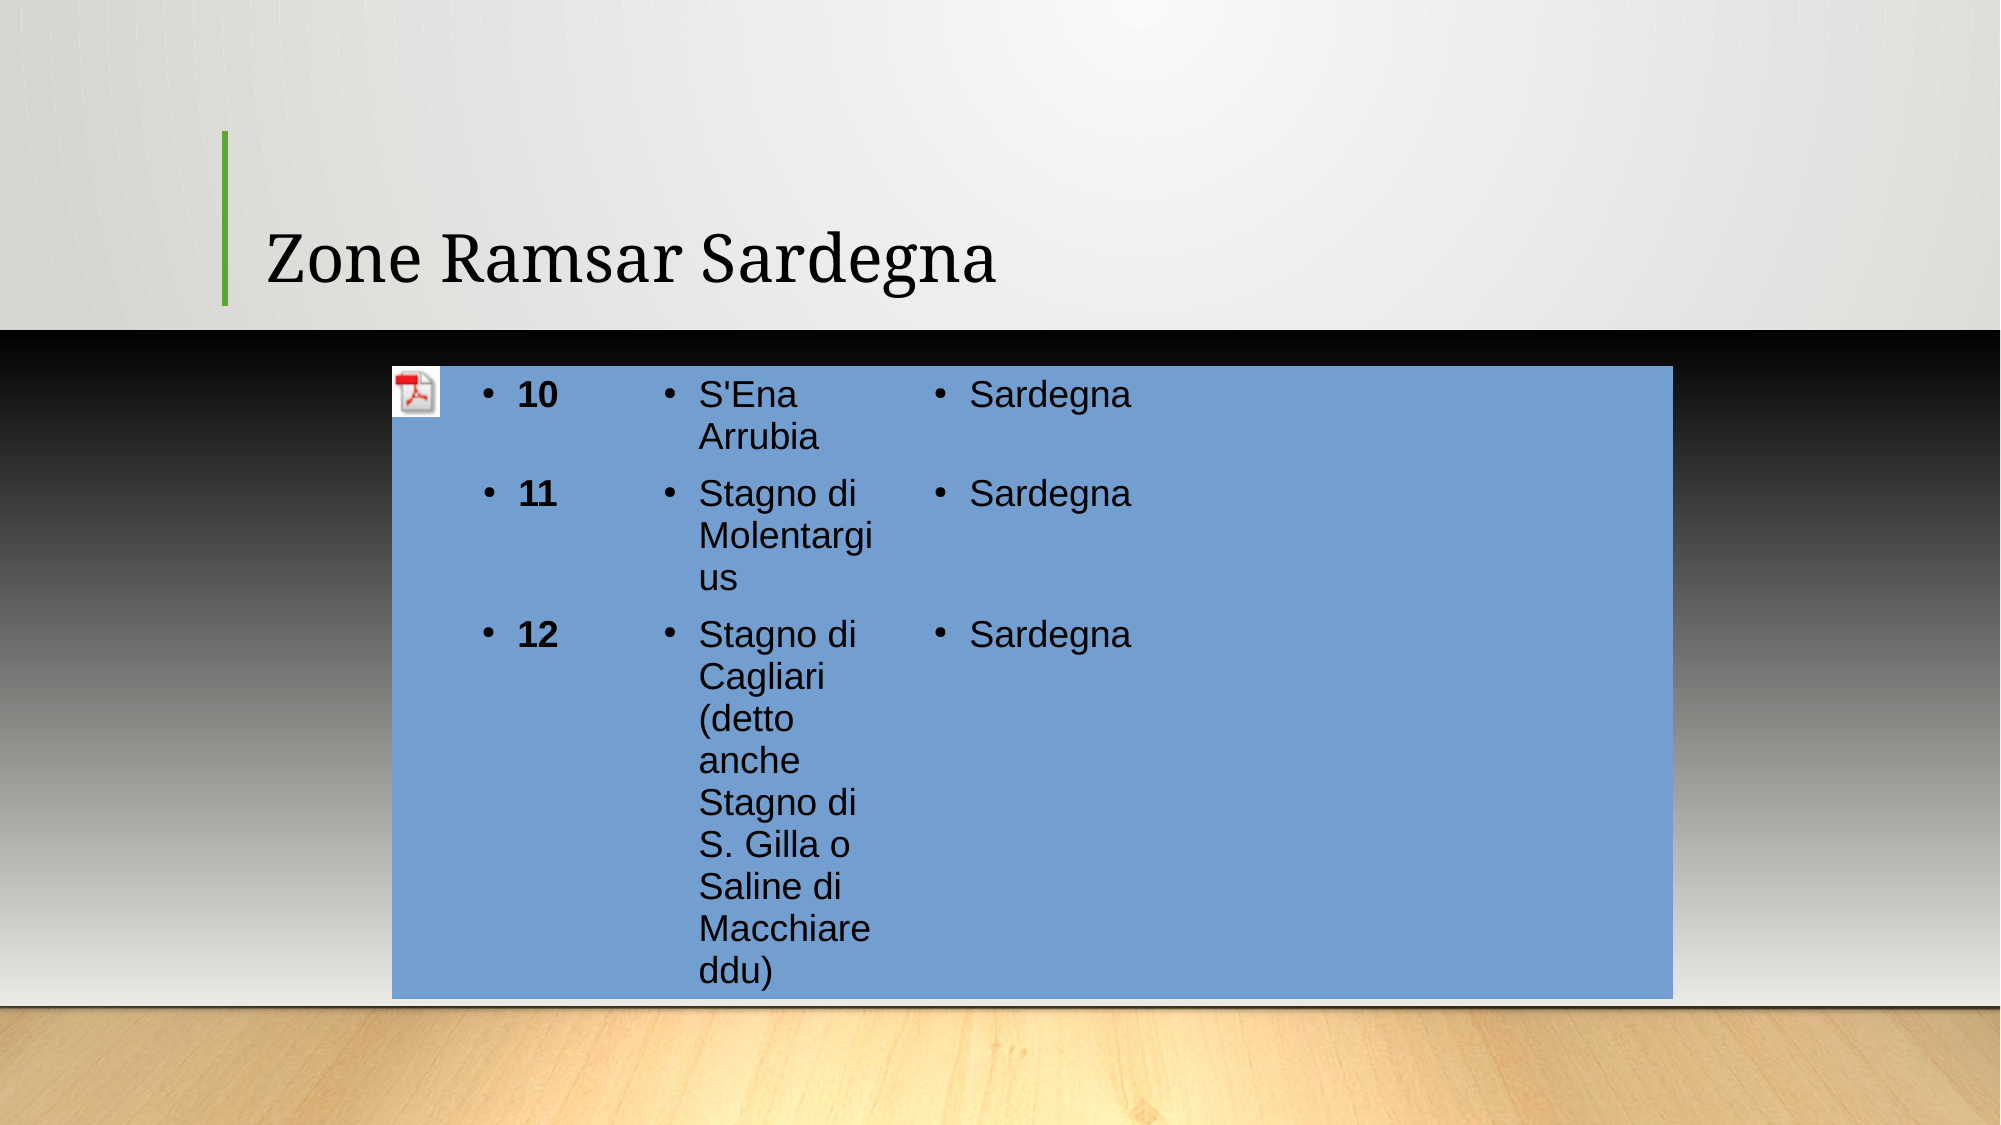

# Zone Ramsar Sardegna
| 10 | S'Ena Arrubia | Sardegna | | |
| --- | --- | --- | --- | --- |
| 11 | Stagno di Molentargius | Sardegna | | |
| 12 | Stagno di Cagliari (detto anche Stagno di S. Gilla o Saline di Macchiareddu) | Sardegna | | |